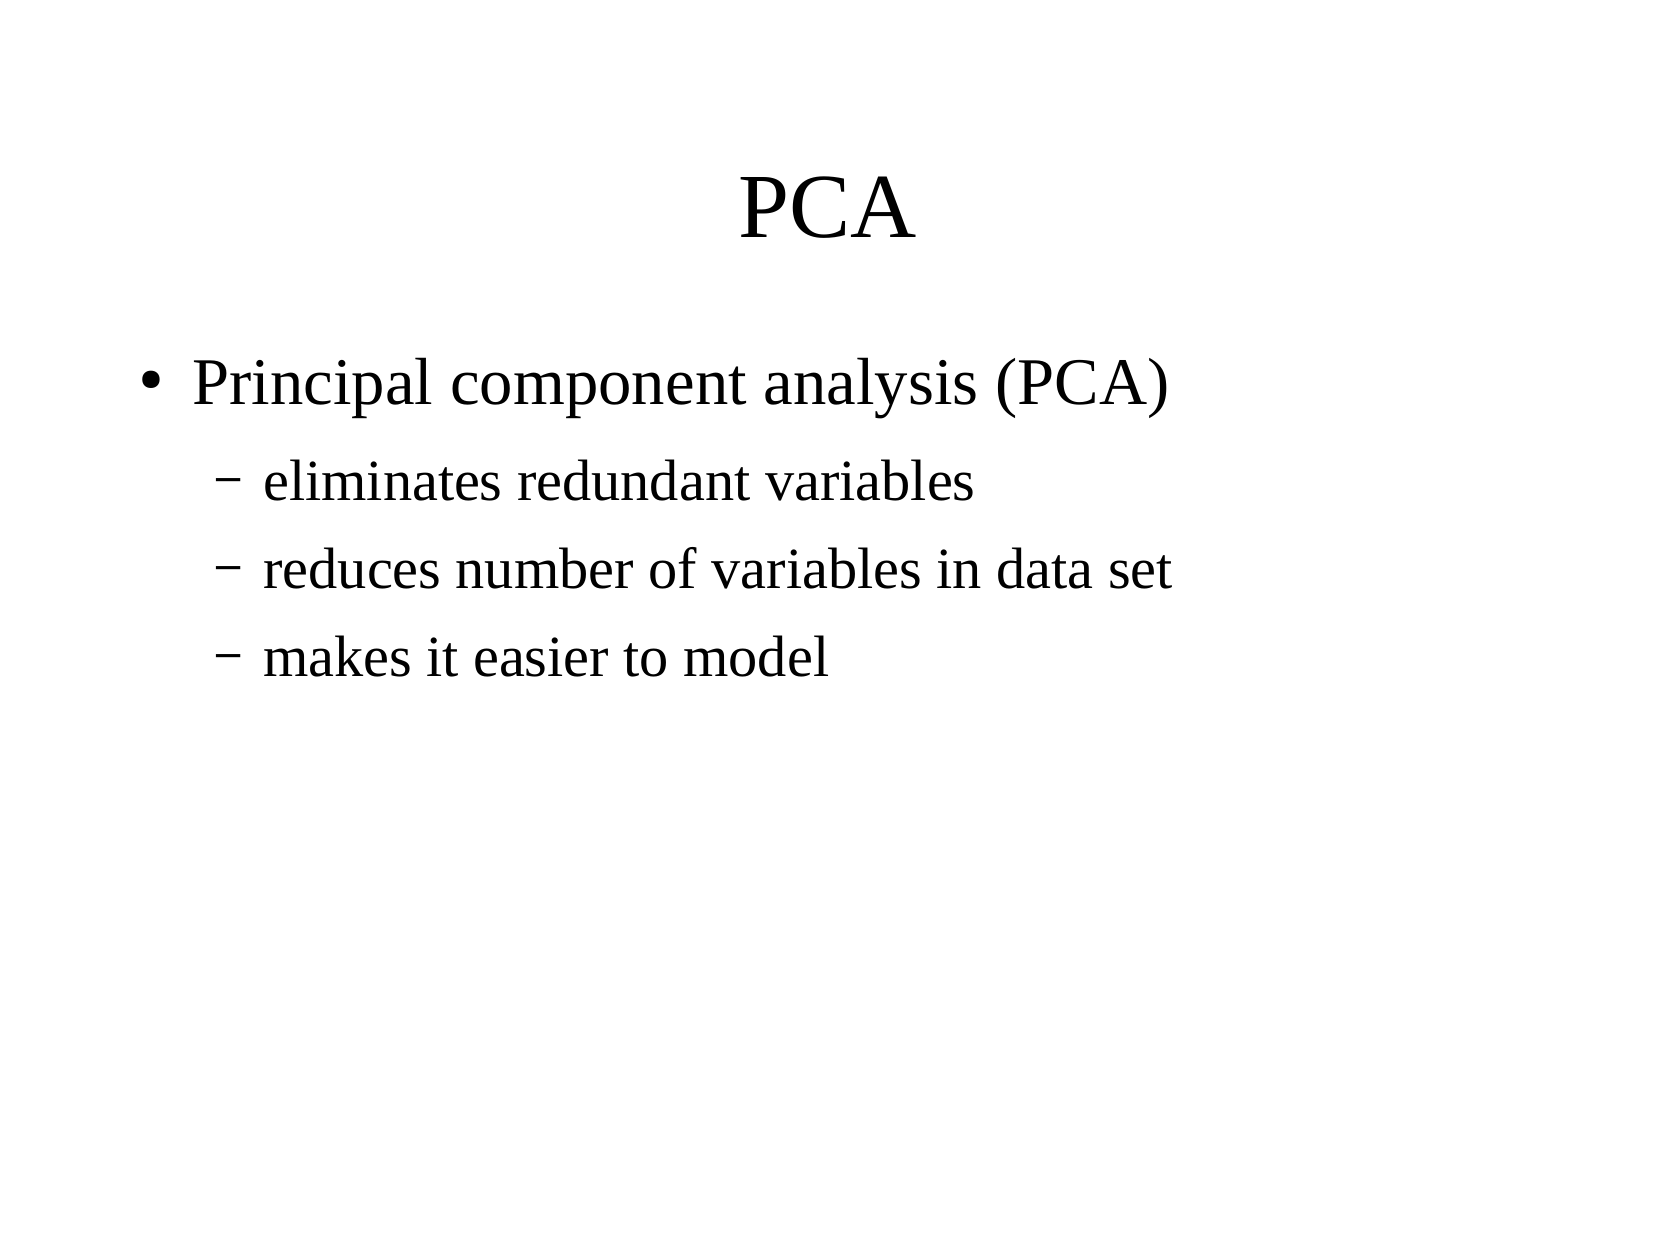

# PCA
Principal component analysis (PCA)
eliminates redundant variables
reduces number of variables in data set
makes it easier to model